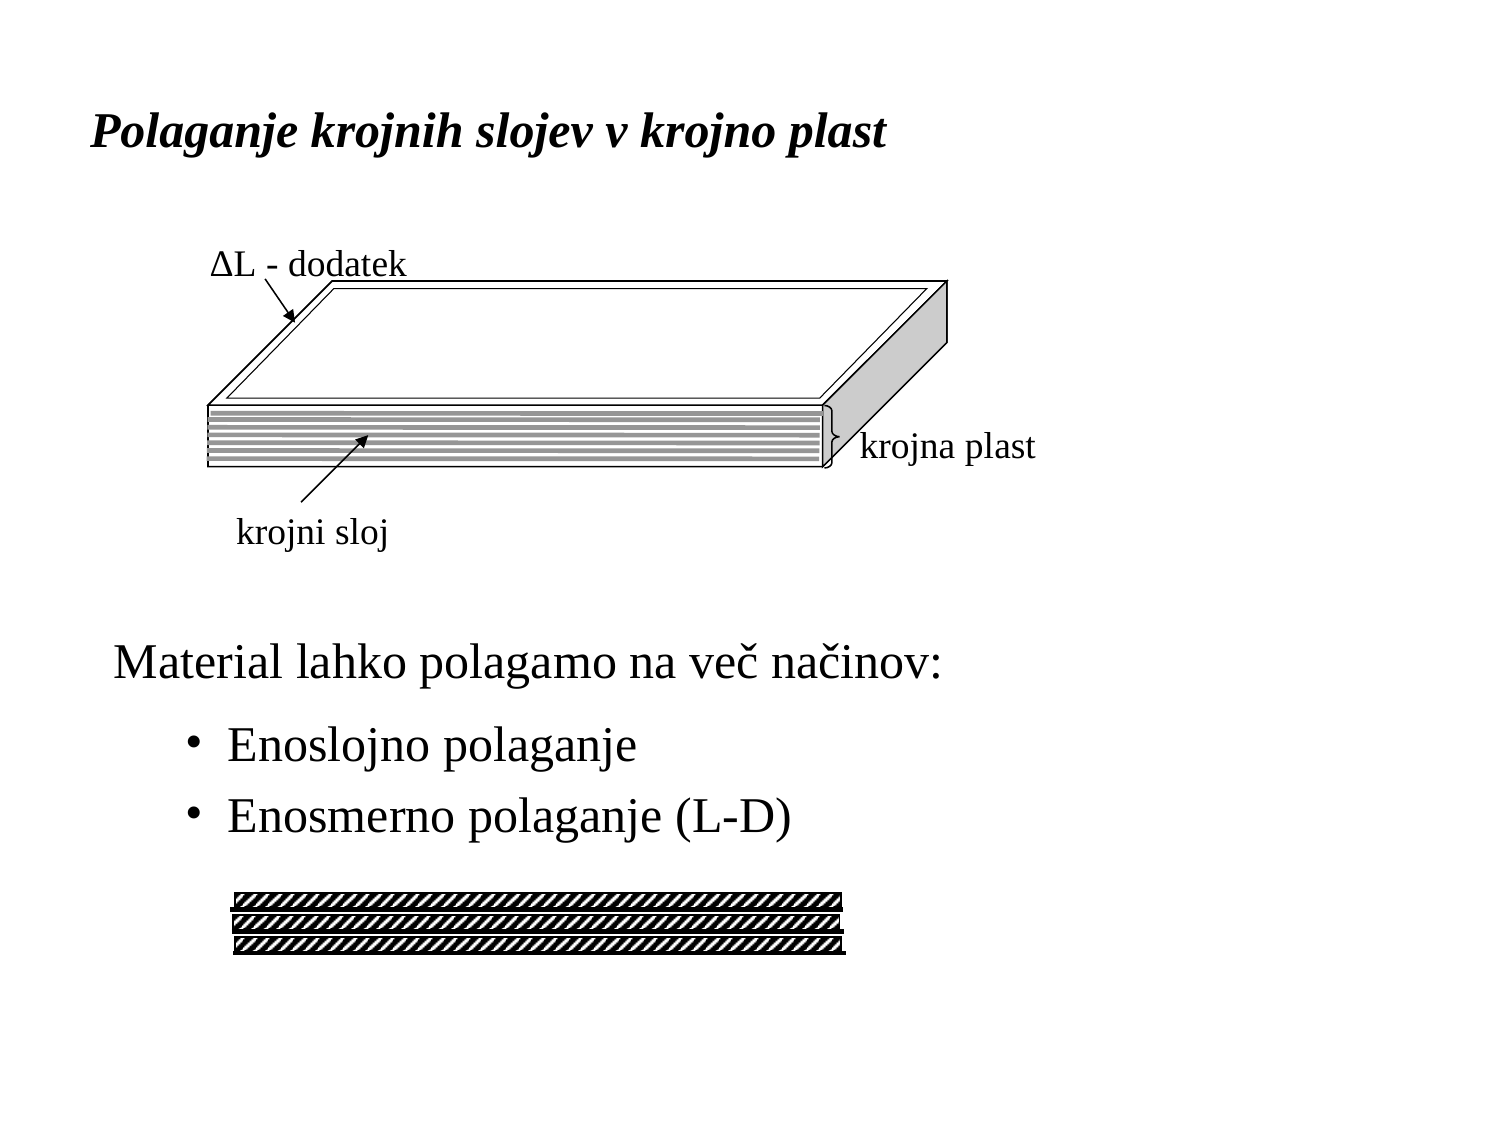

# Polaganje krojnih slojev v krojno plast
ΔL - dodatek
krojna plast
krojni sloj
Material lahko polagamo na več načinov:
 Enoslojno polaganje
 Enosmerno polaganje (L-D)